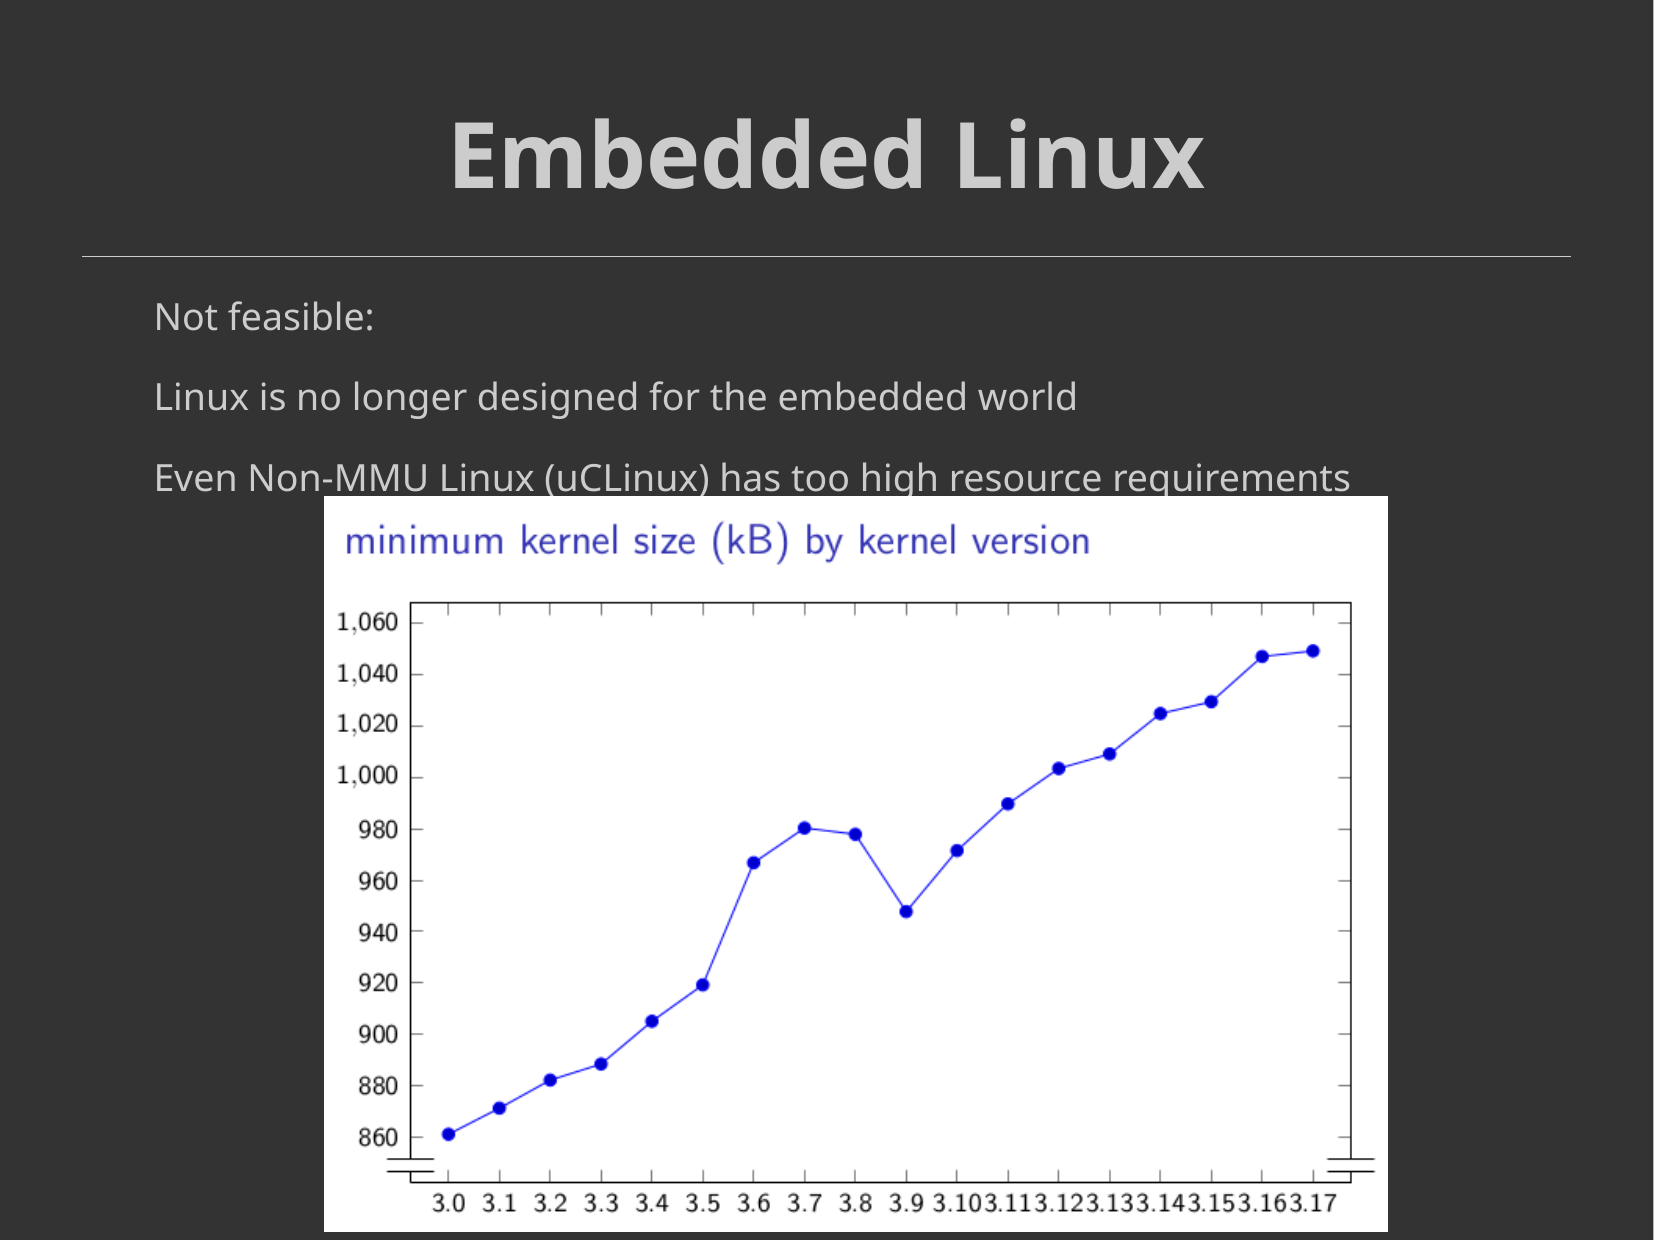

# Embedded Linux
Not feasible:
Linux is no longer designed for the embedded world
Even Non-MMU Linux (uCLinux) has too high resource requirements